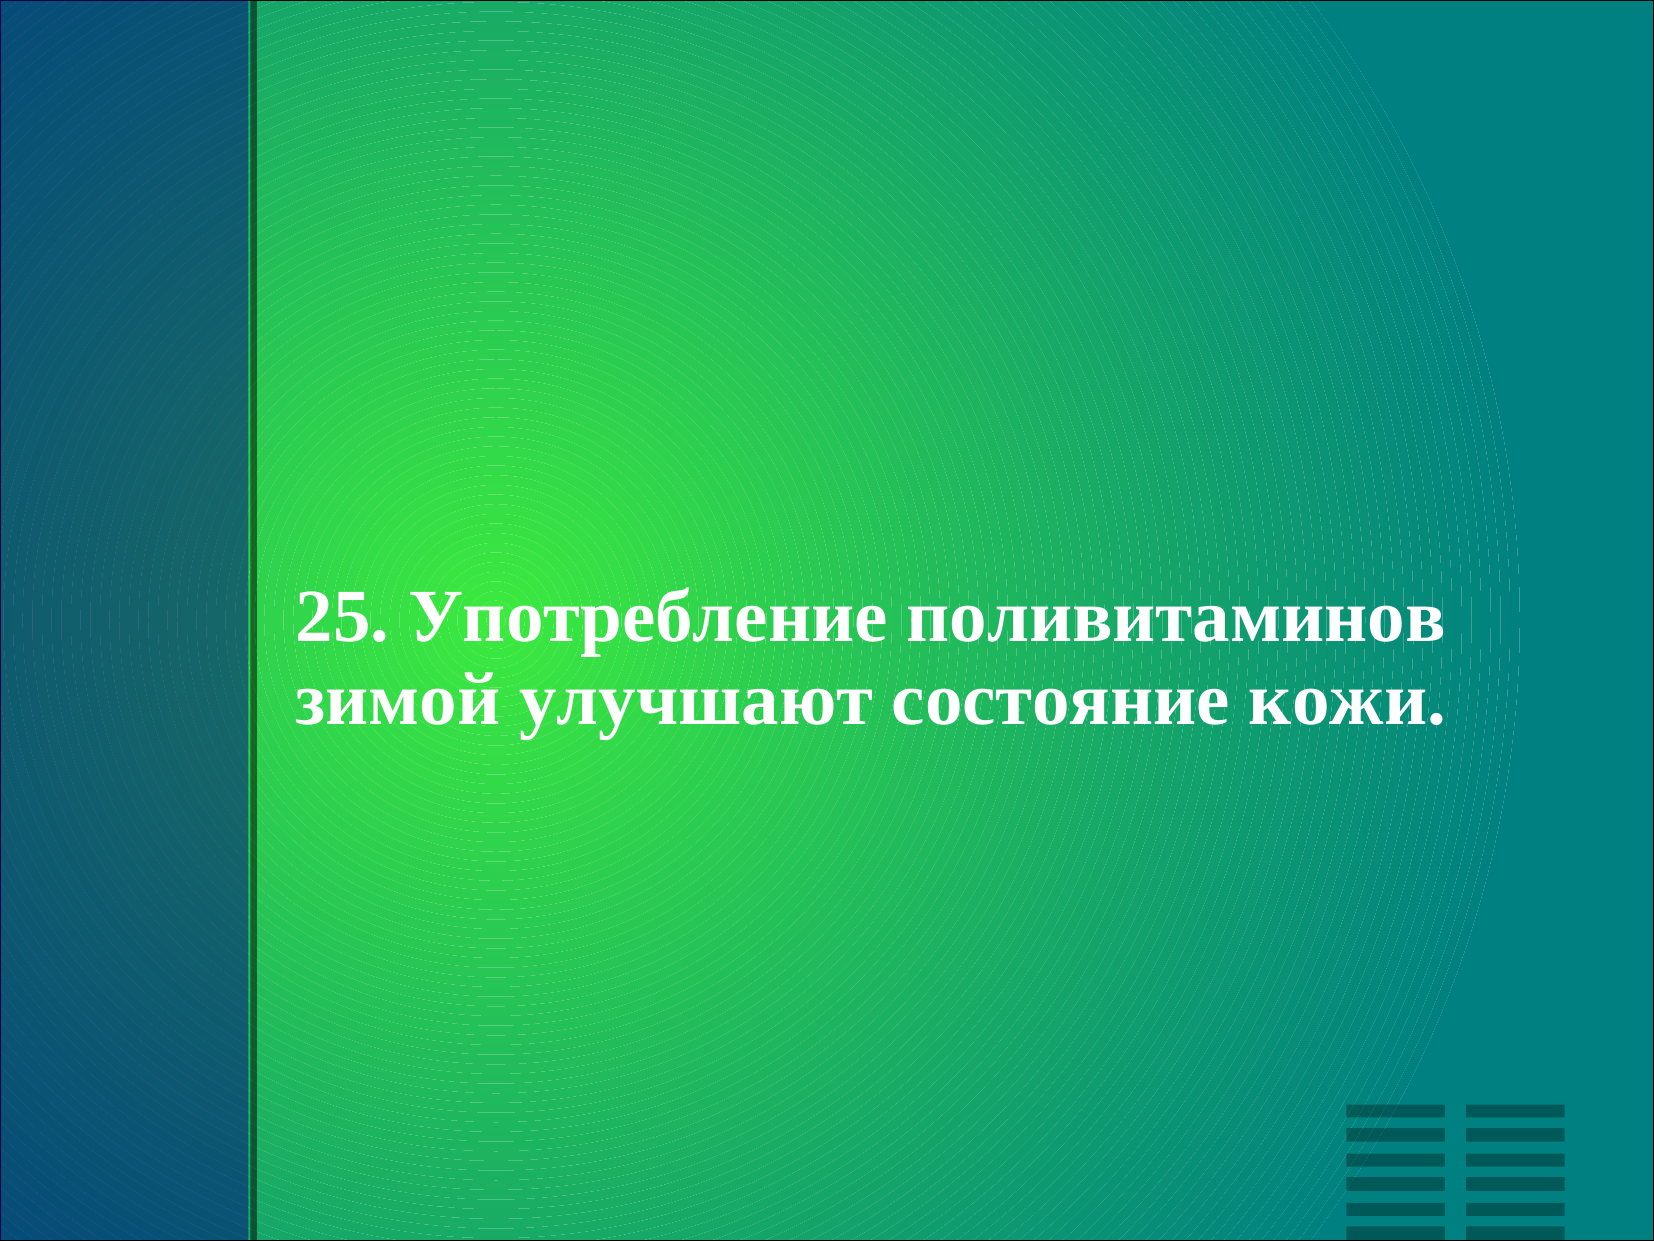

# 25. Употребление поливитаминов зимой улучшают состояние кожи.